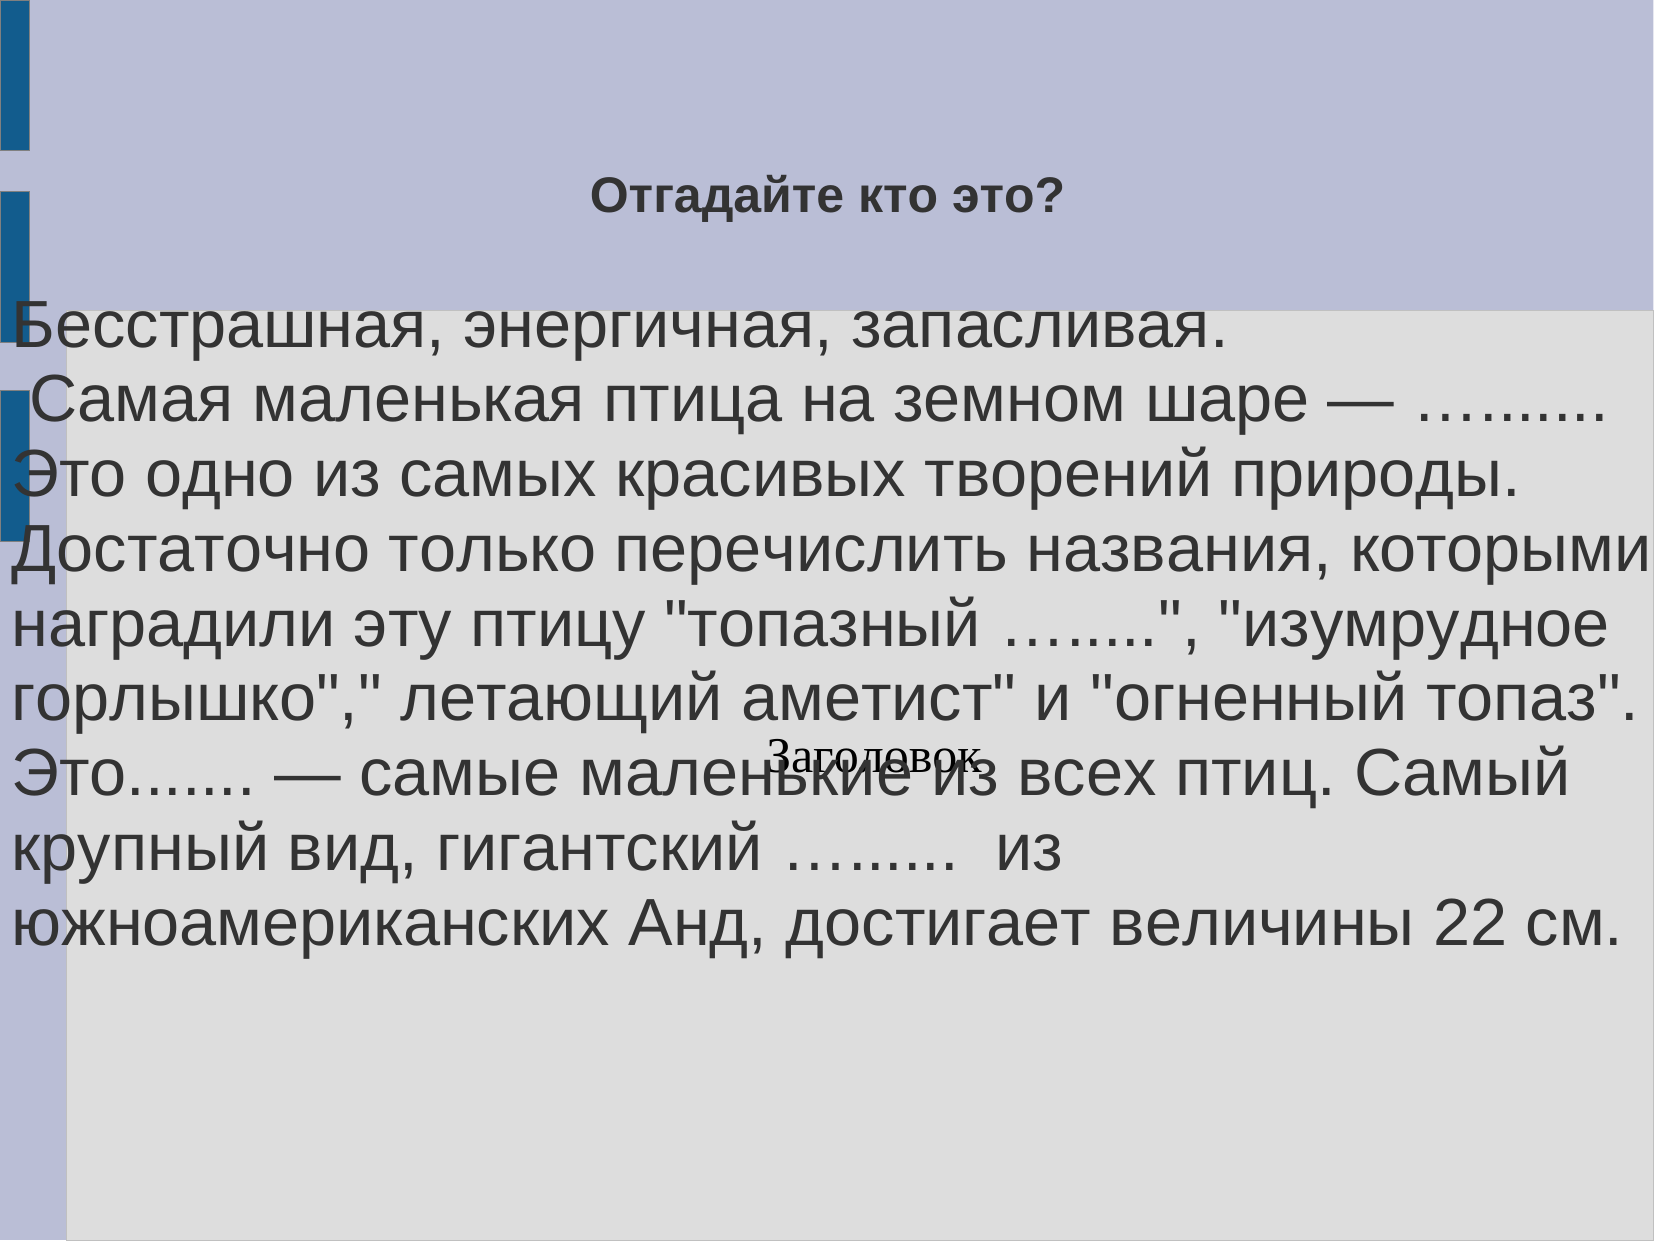

# Отгадайте кто это?
Бесстрашная, энергичная, запасливая.
 Самая маленькая птица на земном шаре — ….......
Это одно из самых красивых творений природы. Достаточно только перечислить названия, которыми наградили эту птицу "топазный ….....", "изумрудное горлышко"," летающий аметист" и "огненный топаз". Это....... — самые маленькие из всех птиц. Самый крупный вид, гигантский …...... из южноамериканских Анд, достигает величины 22 см.
Заголовок